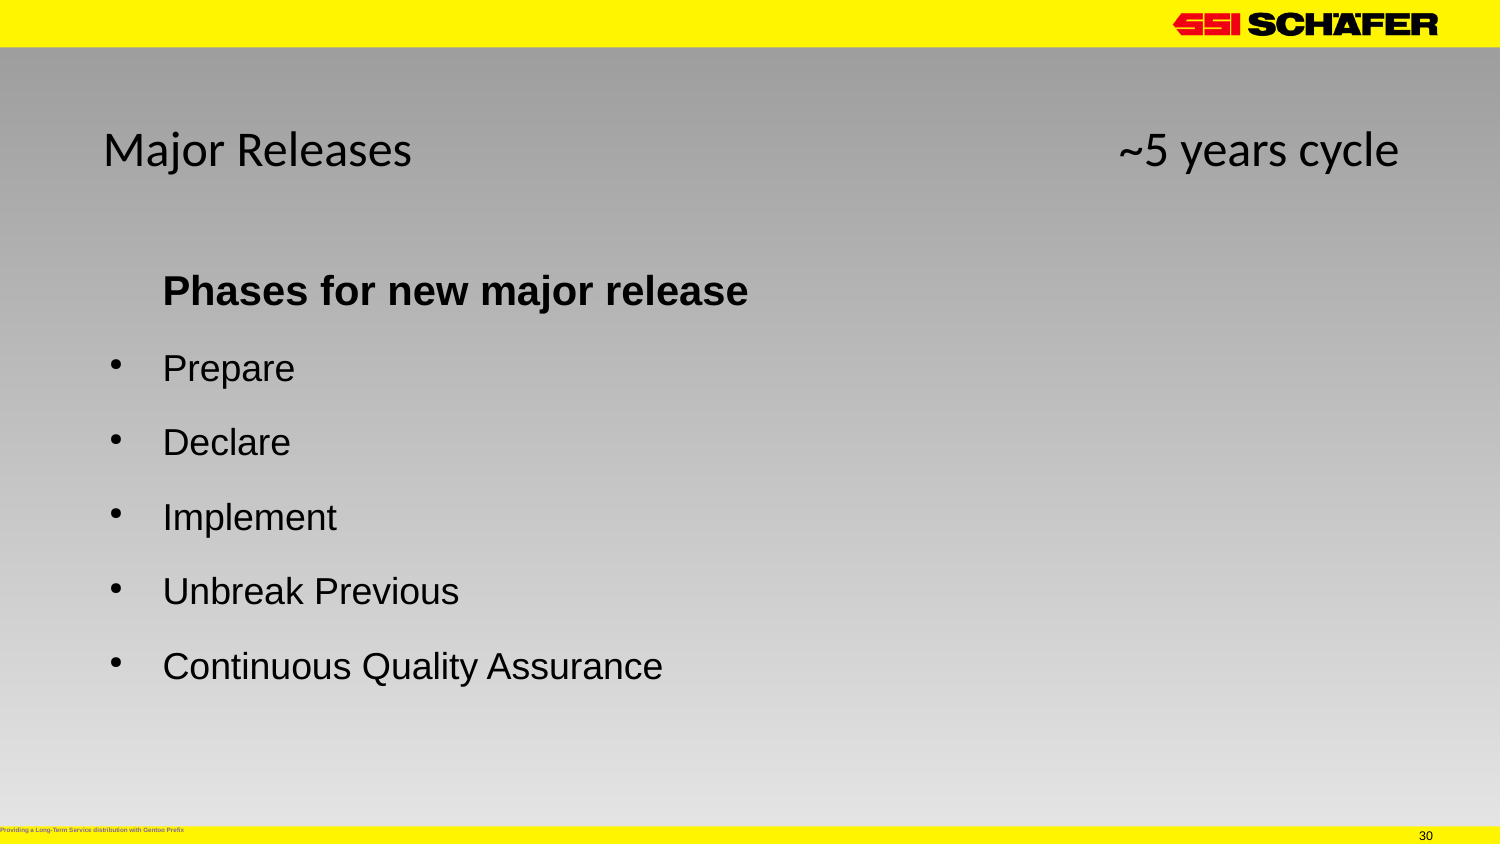

Major Releases
~5 years cycle
# Phases for new major release
Prepare
Declare
Implement
Unbreak Previous
Continuous Quality Assurance
© 2015 SSI Schäfer